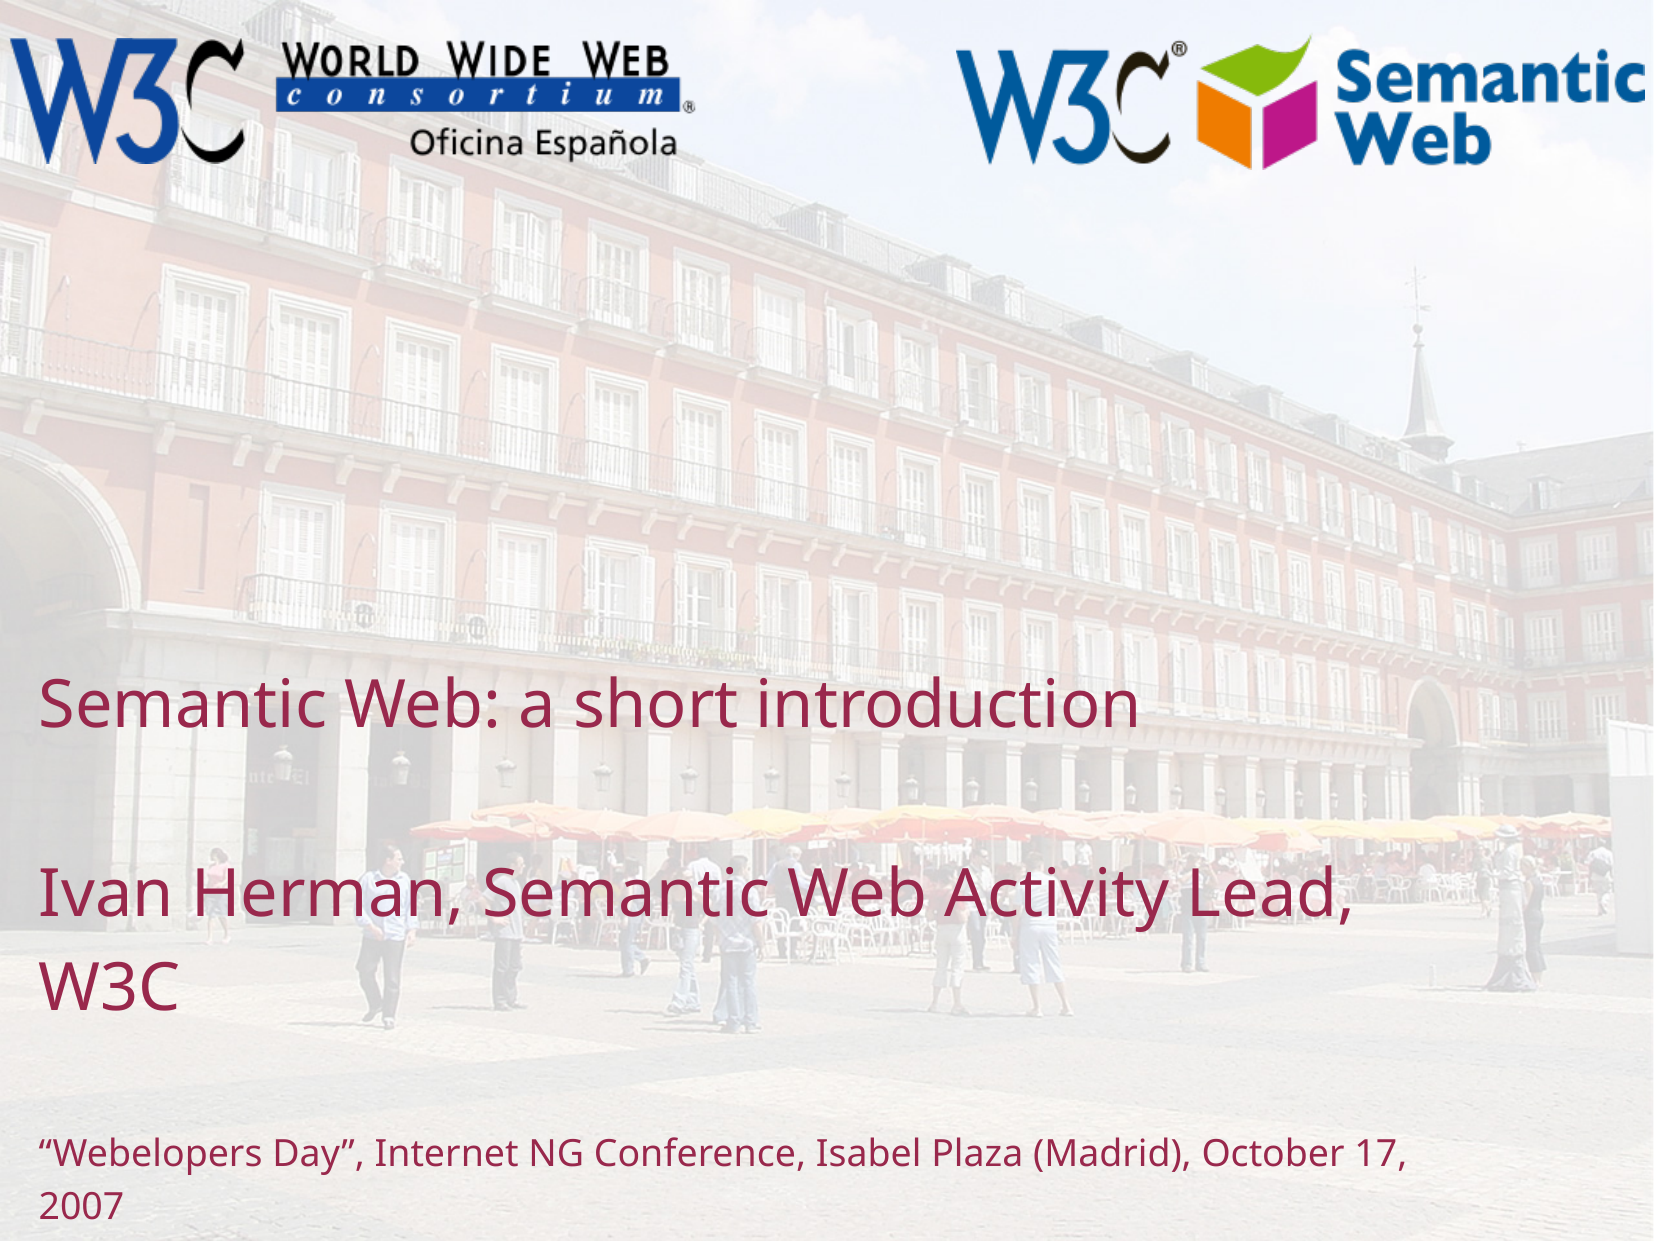

# Semantic Web: a short introduction Ivan Herman, Semantic Web Activity Lead, W3C “Webelopers Day”, Internet NG Conference, Isabel Plaza (Madrid), October 17, 2007